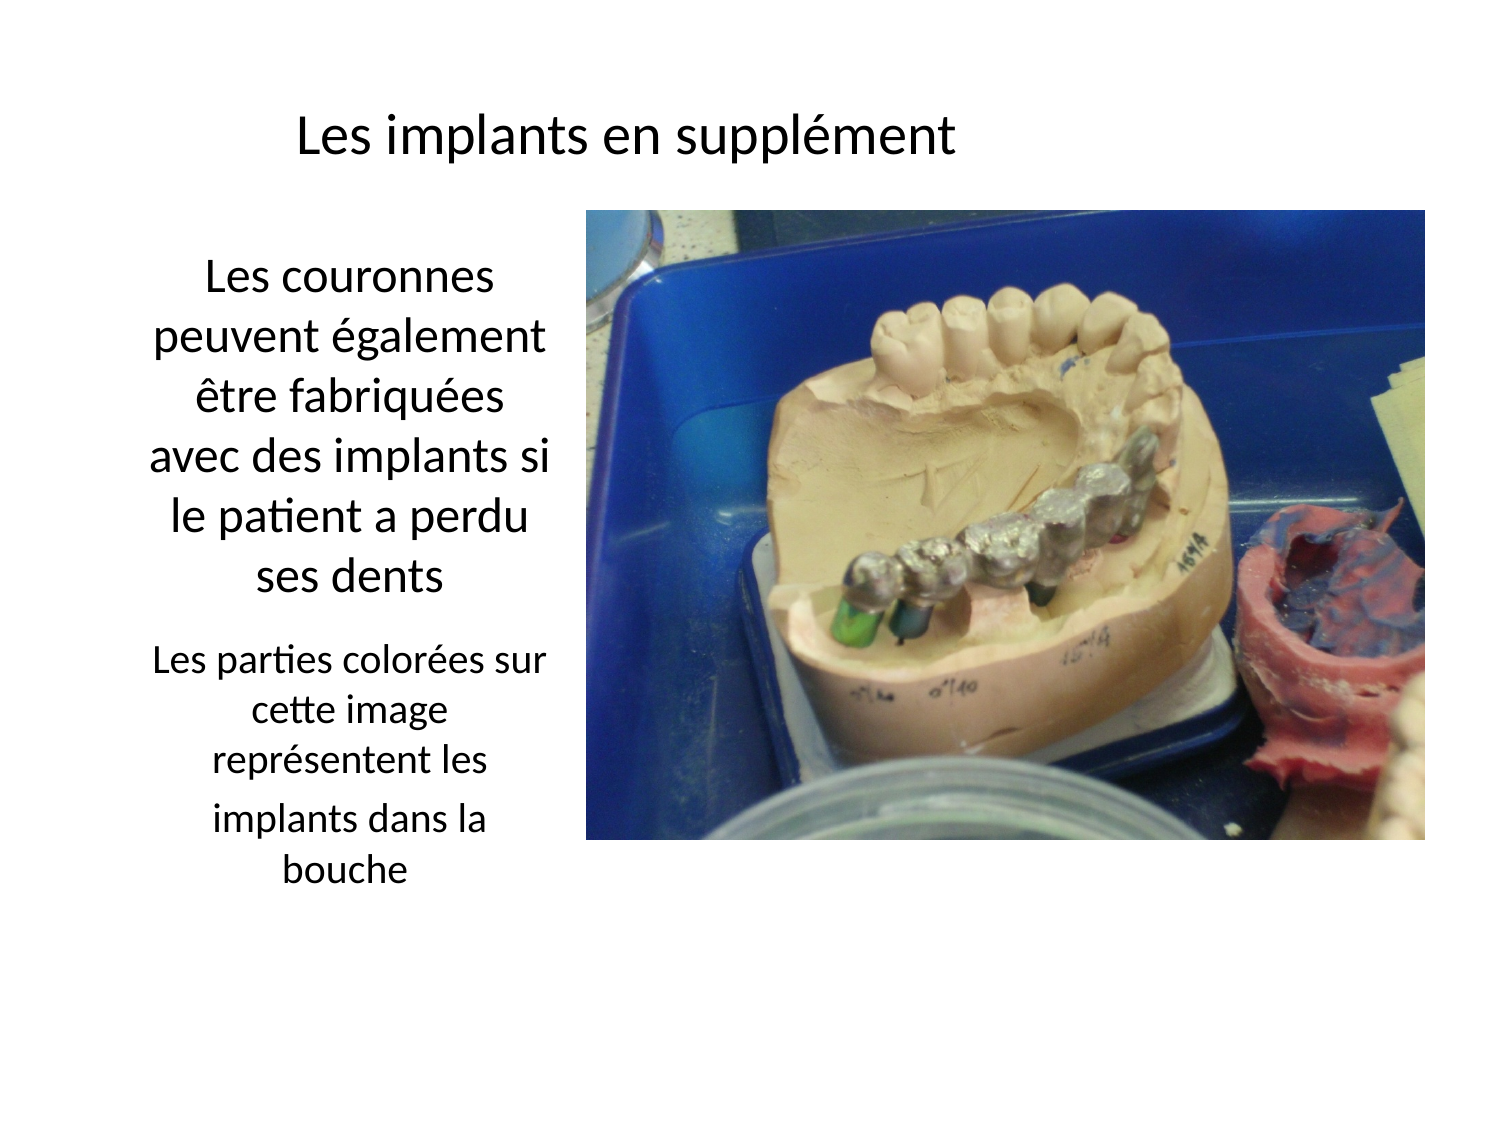

# Les implants en supplément
Les couronnes peuvent également être fabriquées avec des implants si le patient a perdu ses dents
Les parties colorées sur cette image représentent les implants dans la bouche